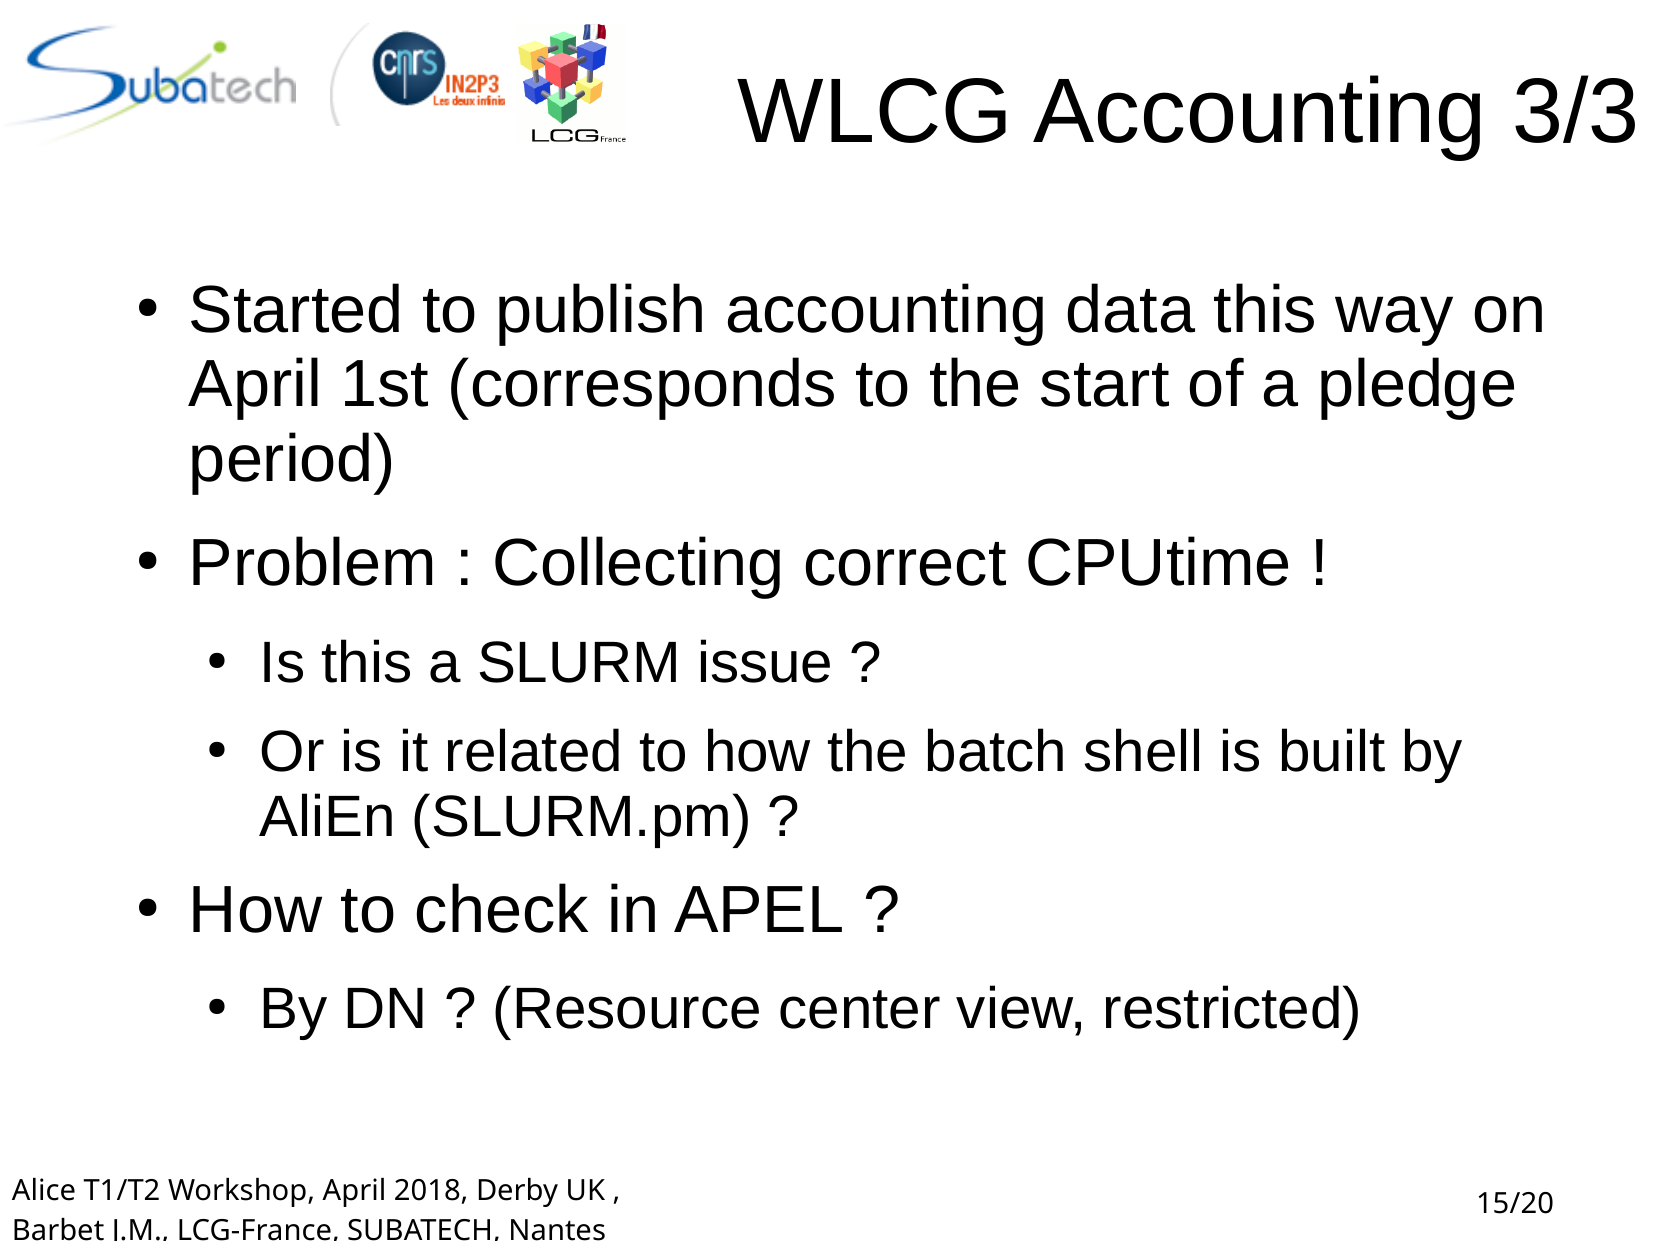

# WLCG Accounting 3/3
Started to publish accounting data this way on April 1st (corresponds to the start of a pledge period)
Problem : Collecting correct CPUtime !
Is this a SLURM issue ?
Or is it related to how the batch shell is built by AliEn (SLURM.pm) ?
How to check in APEL ?
By DN ? (Resource center view, restricted)
15